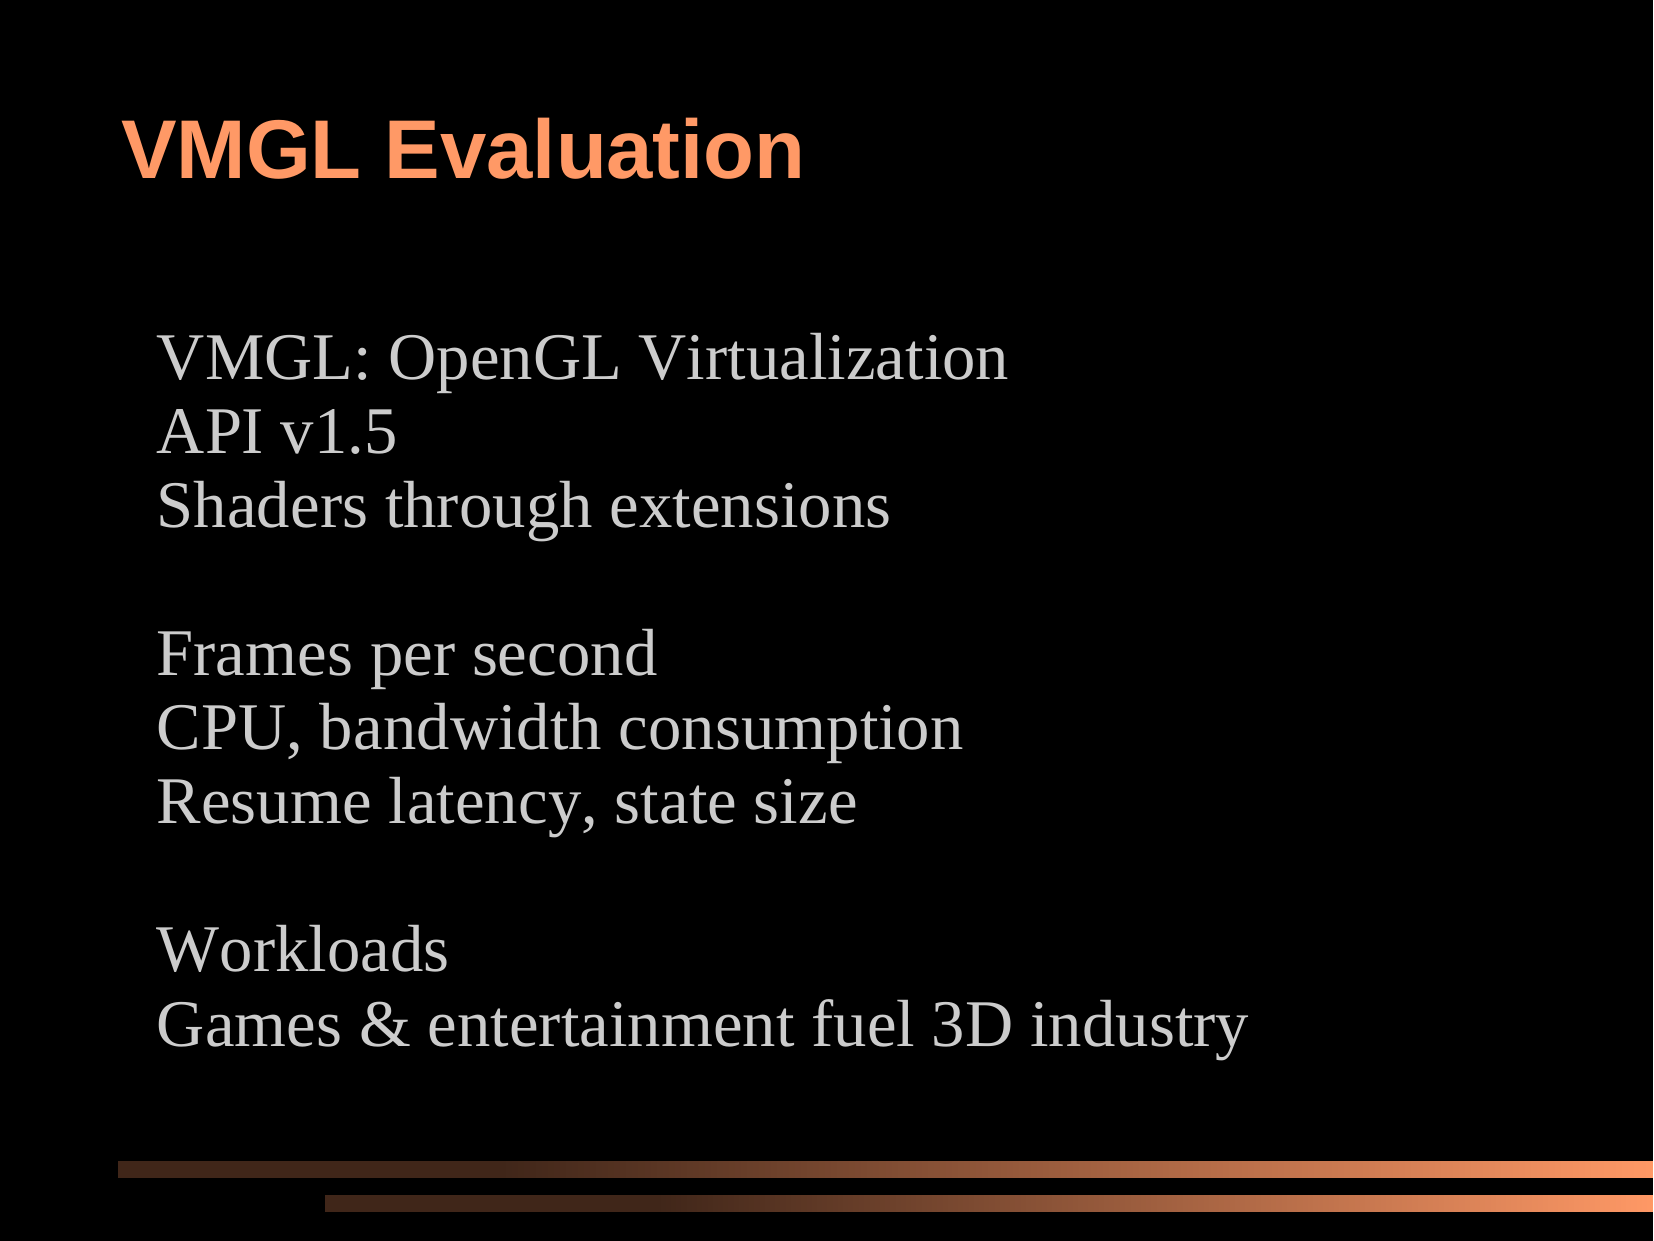

# VMGL Evaluation
VMGL: OpenGL Virtualization
API v1.5
Shaders through extensions
Frames per second
CPU, bandwidth consumption
Resume latency, state size
Workloads
Games & entertainment fuel 3D industry